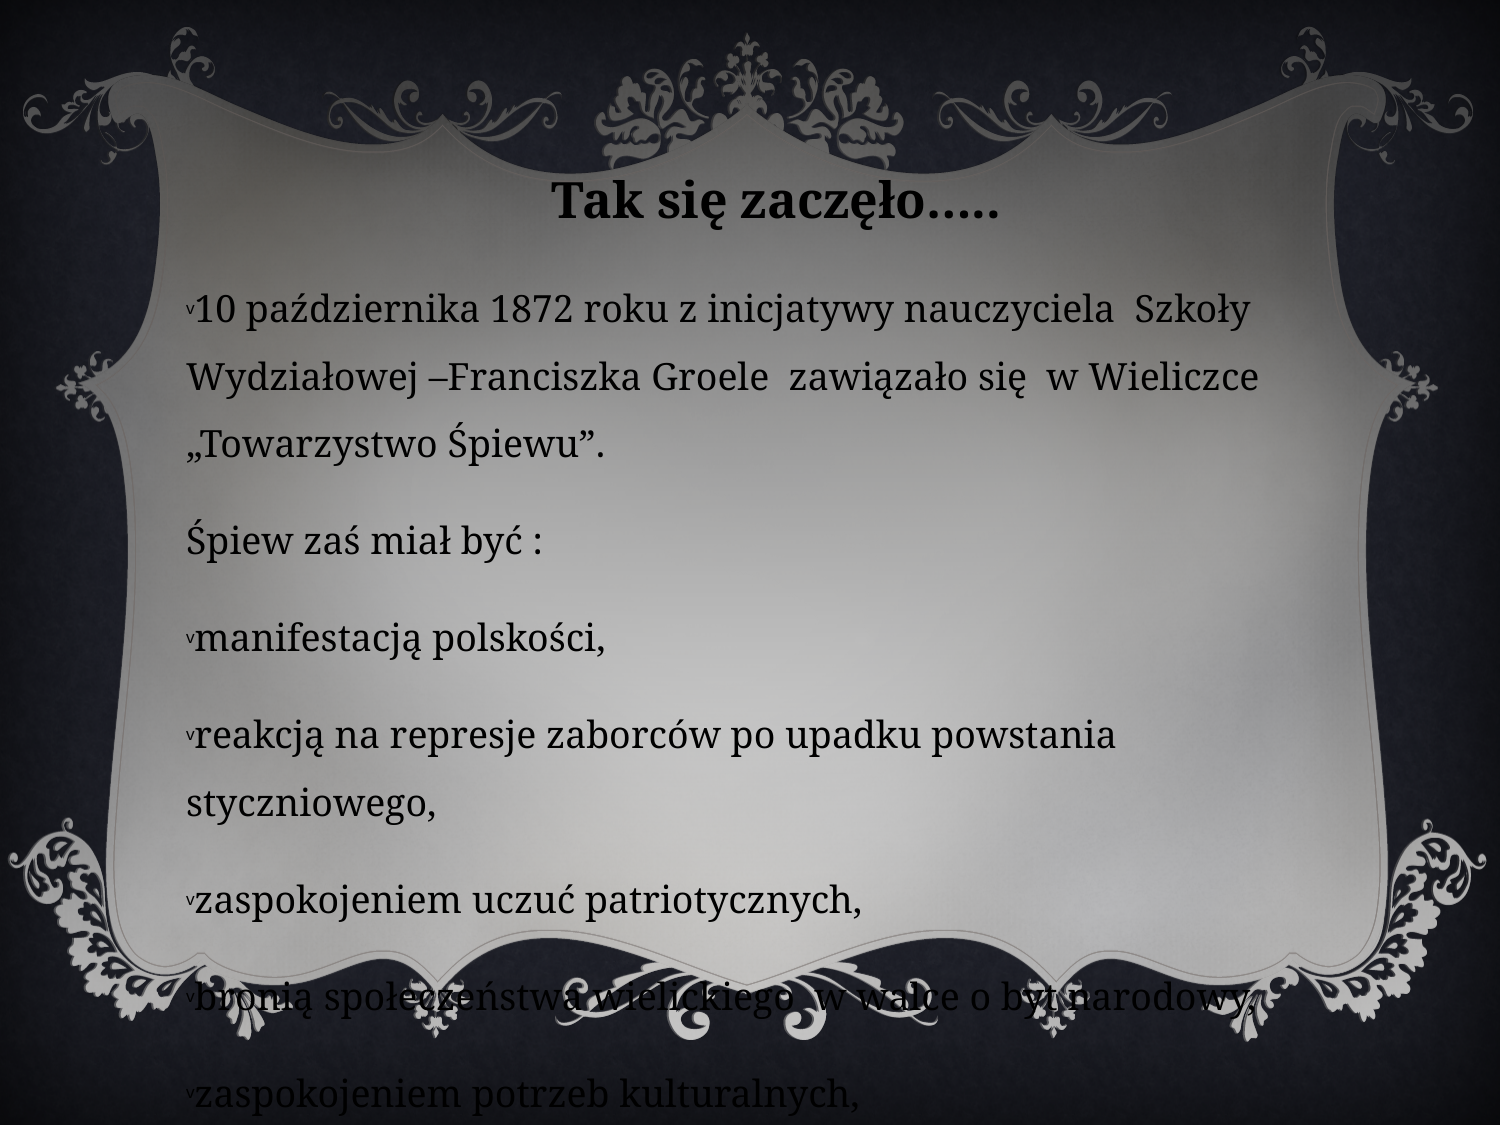

# Tak się zaczęło…..
10 października 1872 roku z inicjatywy nauczyciela Szkoły Wydziałowej –Franciszka Groele zawiązało się w Wieliczce „Towarzystwo Śpiewu”.
Śpiew zaś miał być :
manifestacją polskości,
reakcją na represje zaborców po upadku powstania styczniowego,
zaspokojeniem uczuć patriotycznych,
bronią społeczeństwa wielickiego w walce o byt narodowy,
zaspokojeniem potrzeb kulturalnych,
okazją do spotkań towarzyskich.